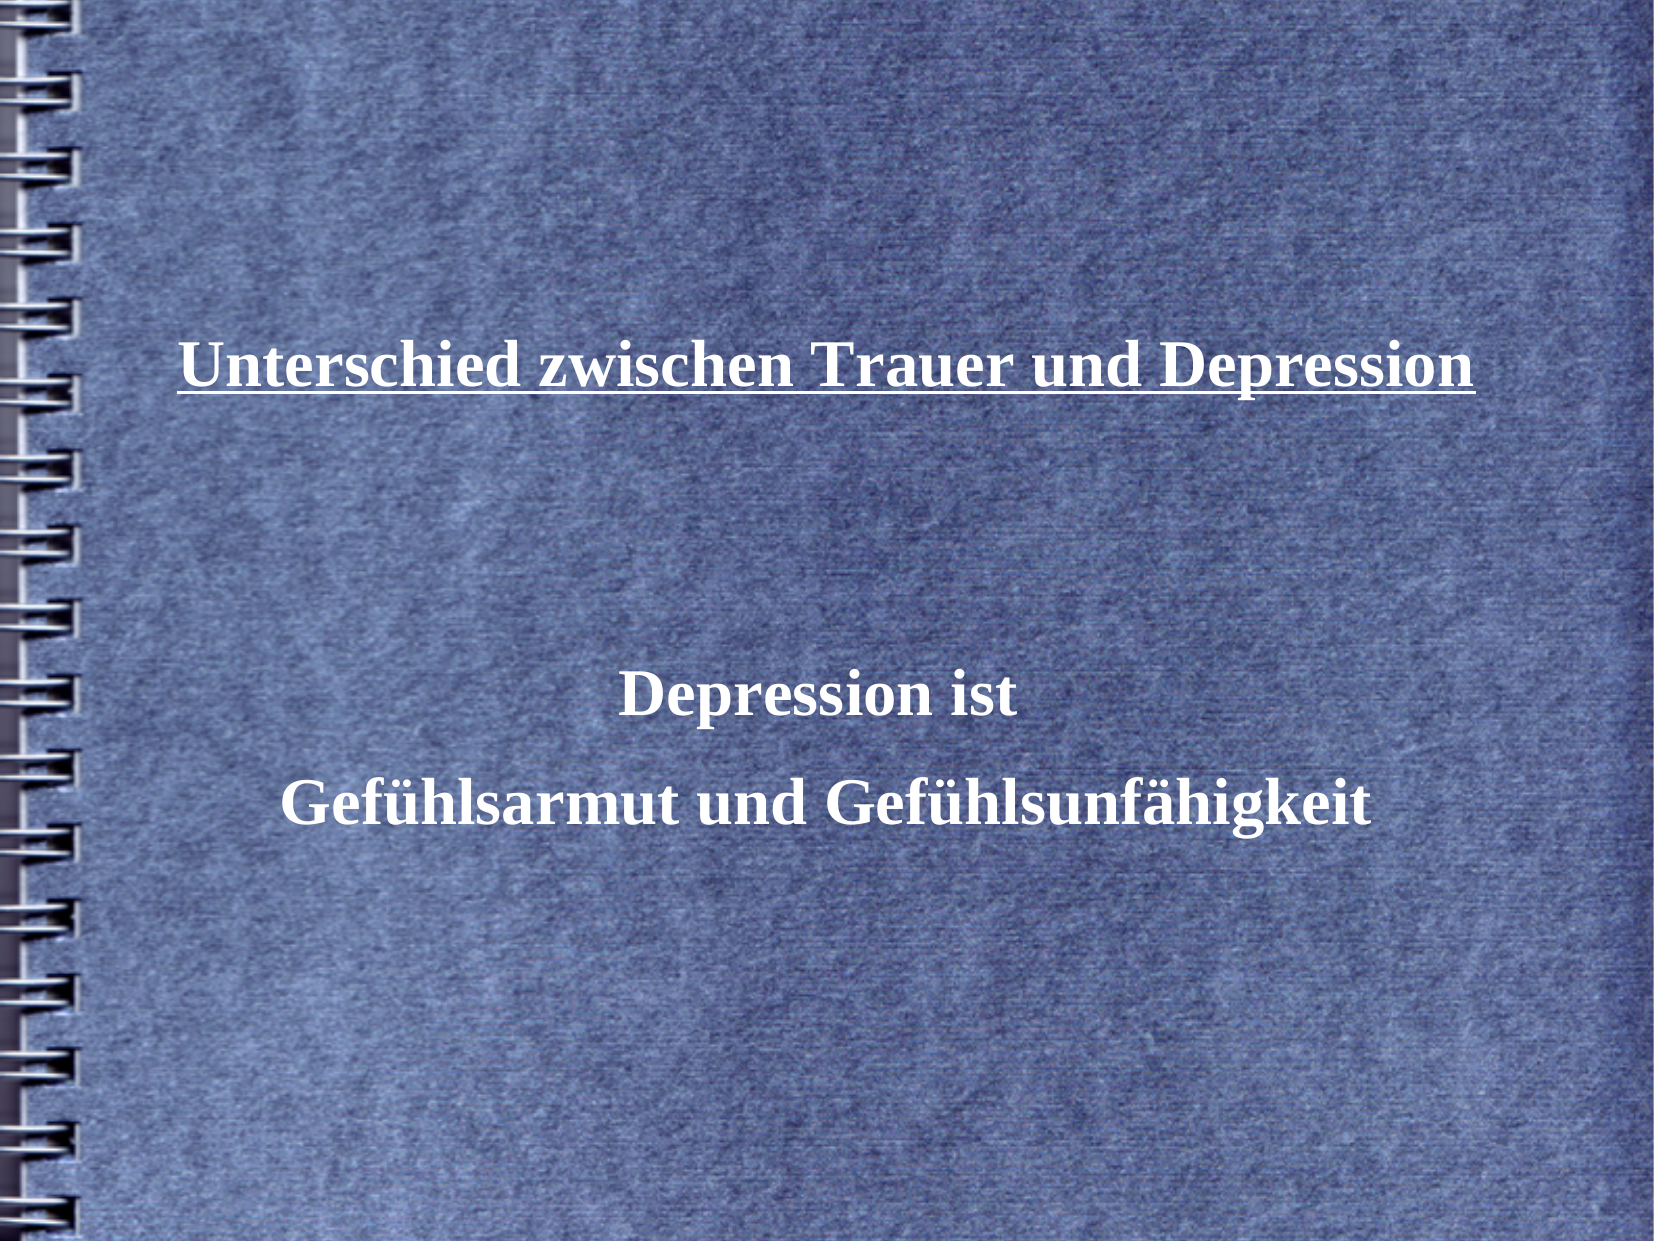

#
Unterschied zwischen Trauer und Depression
Depression ist
Gefühlsarmut und Gefühlsunfähigkeit